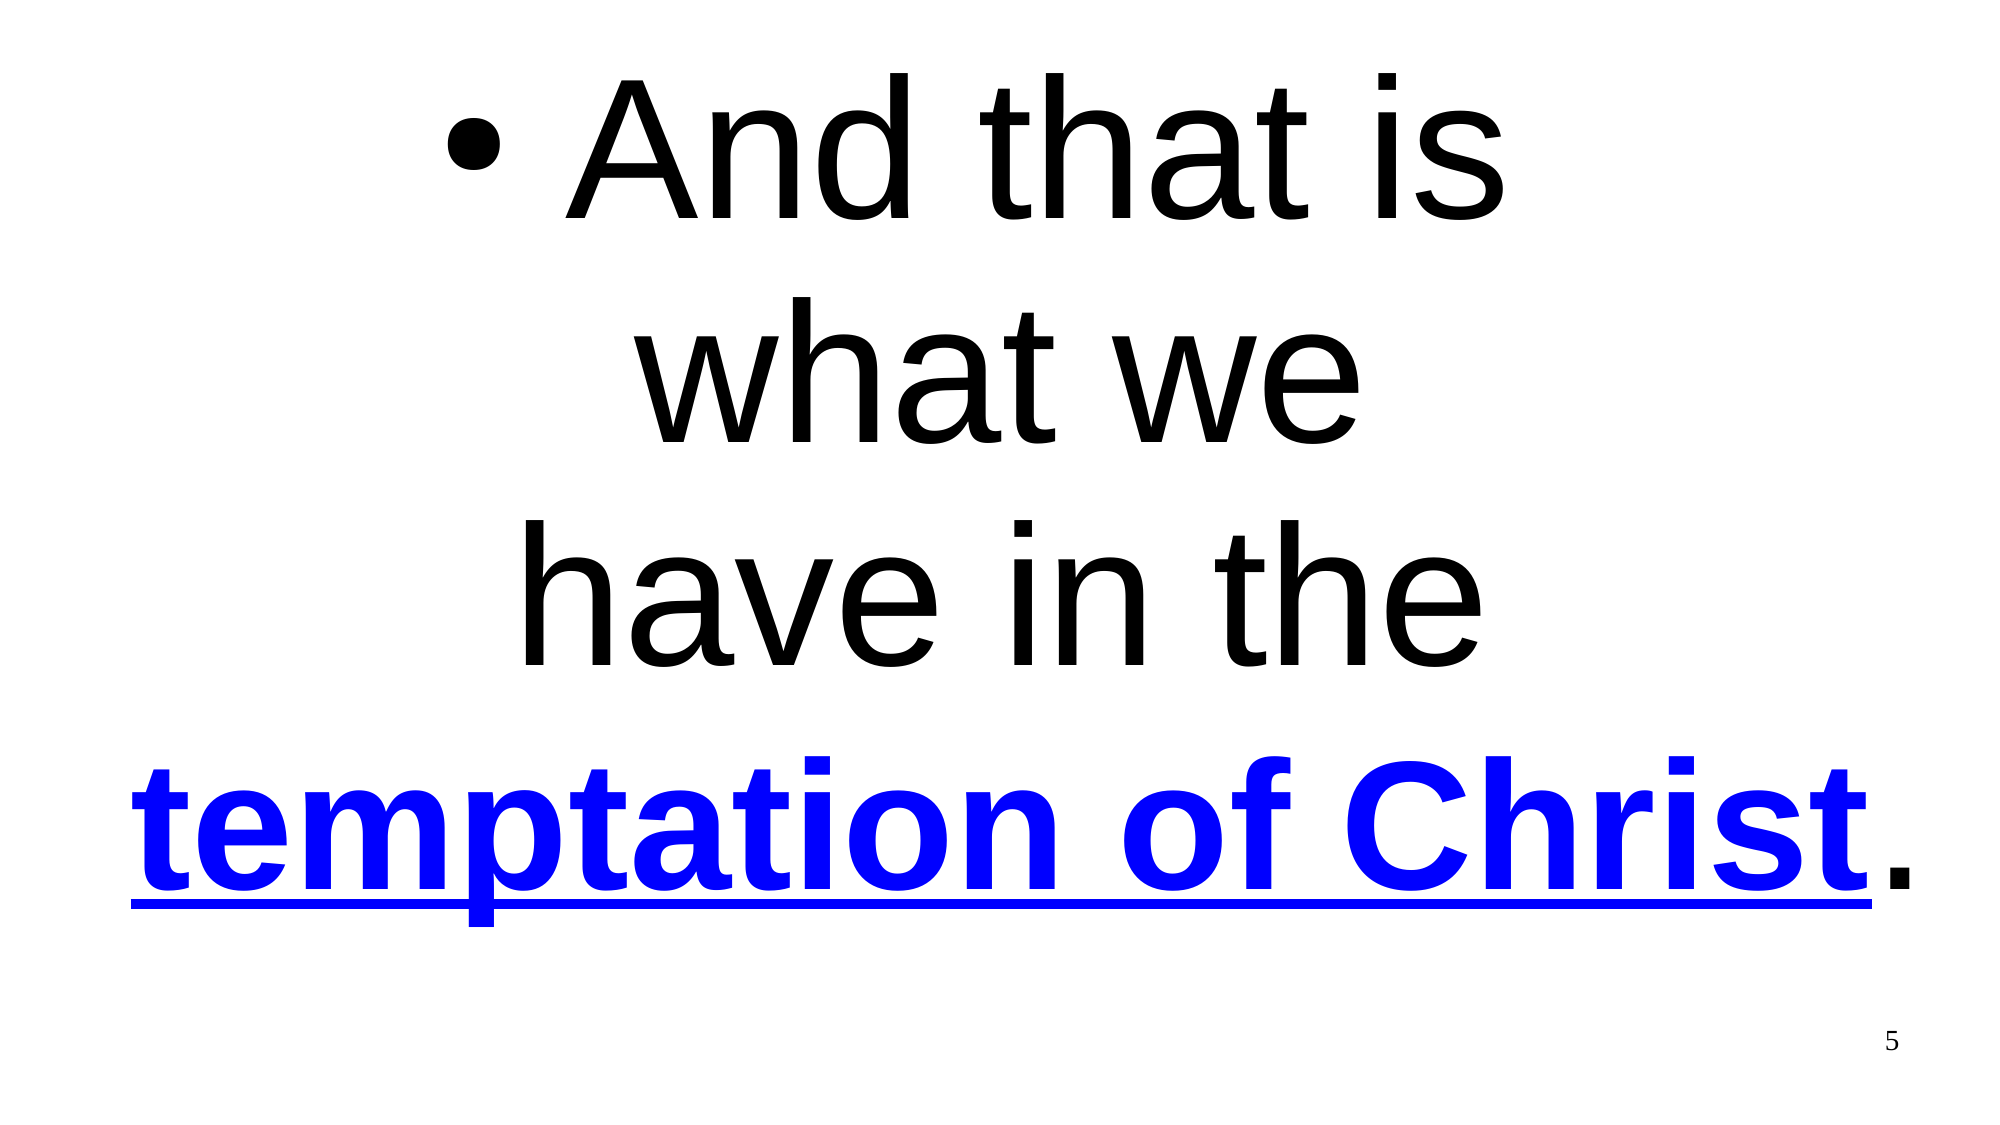

# And that is what we have in the temptation of Christ.
5